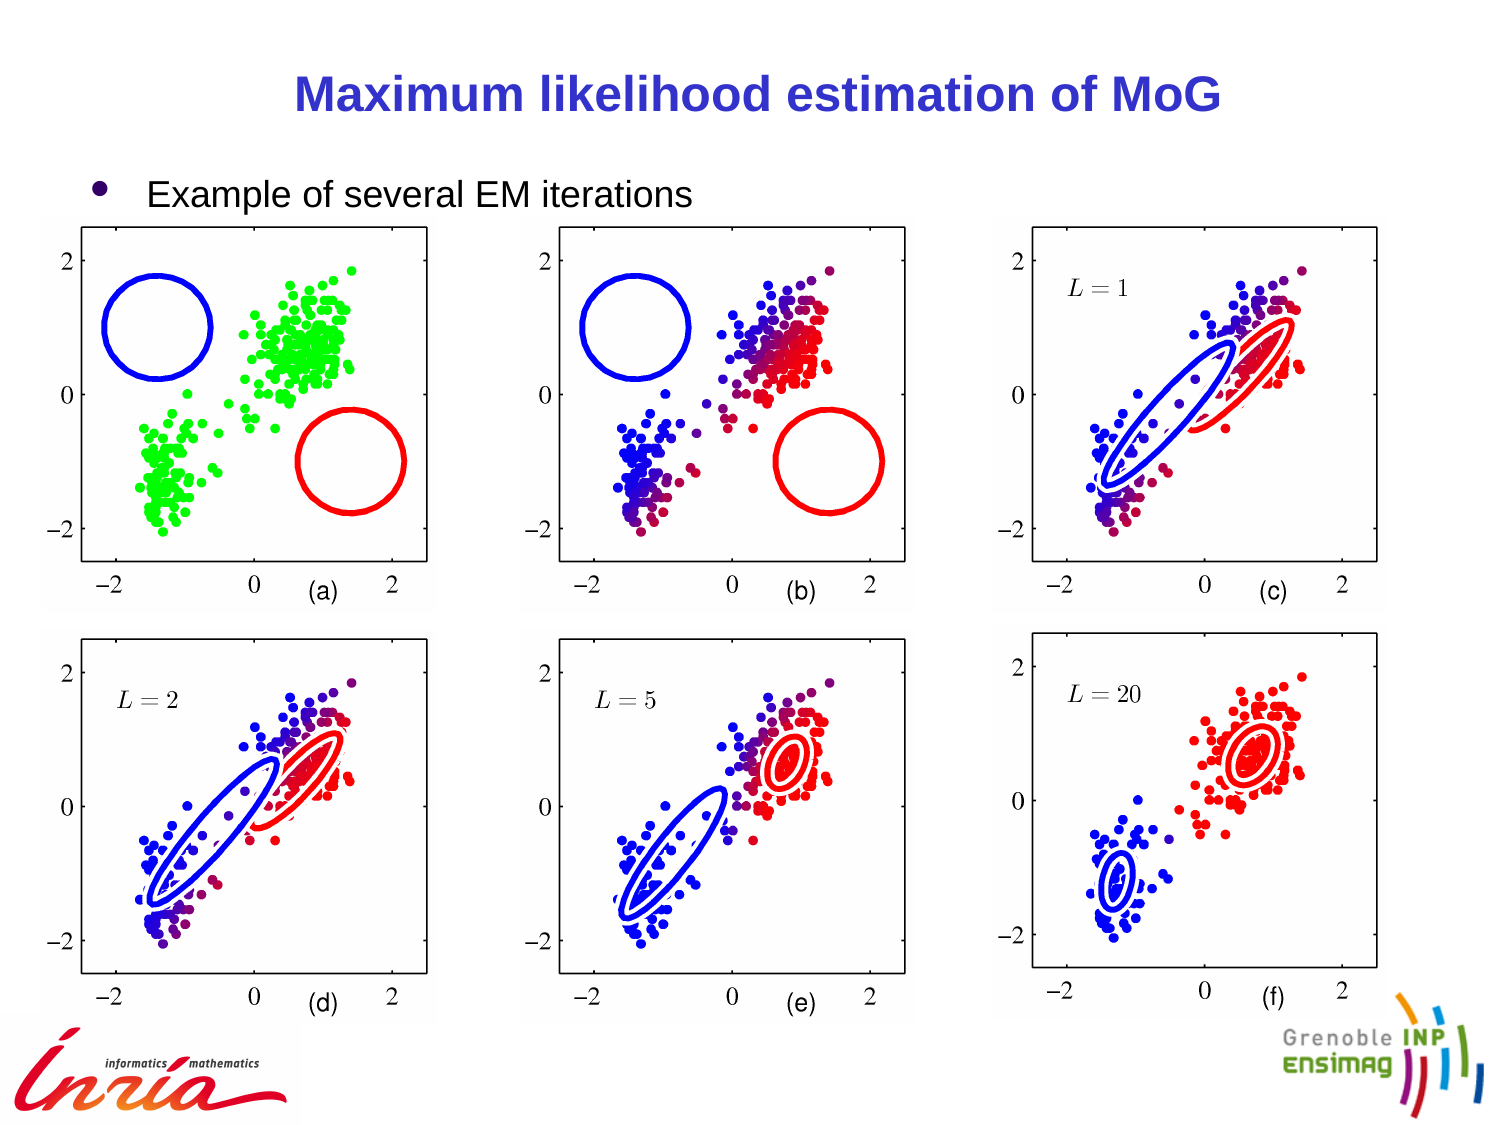

# Maximum likelihood estimation of MoG
Example of several EM iterations